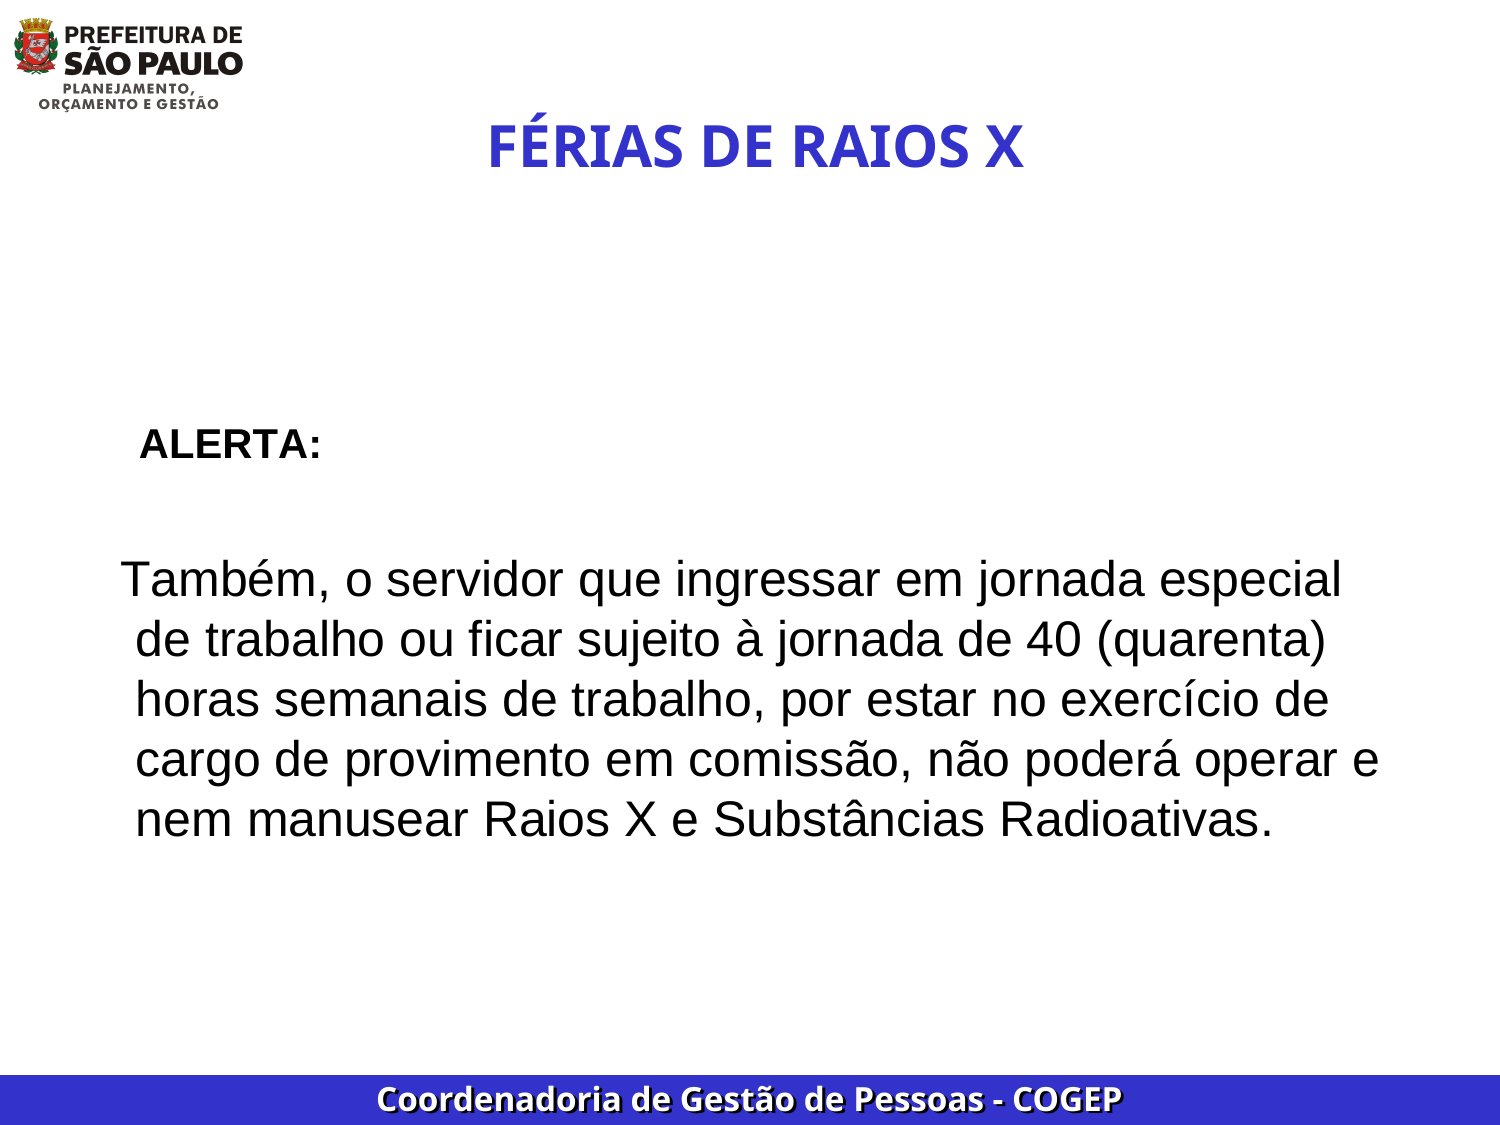

# FÉRIAS DE RAIOS X
 ALERTA:
Também, o servidor que ingressar em jornada especial de trabalho ou ficar sujeito à jornada de 40 (quarenta) horas semanais de trabalho, por estar no exercício de cargo de provimento em comissão, não poderá operar e nem manusear Raios X e Substâncias Radioativas.